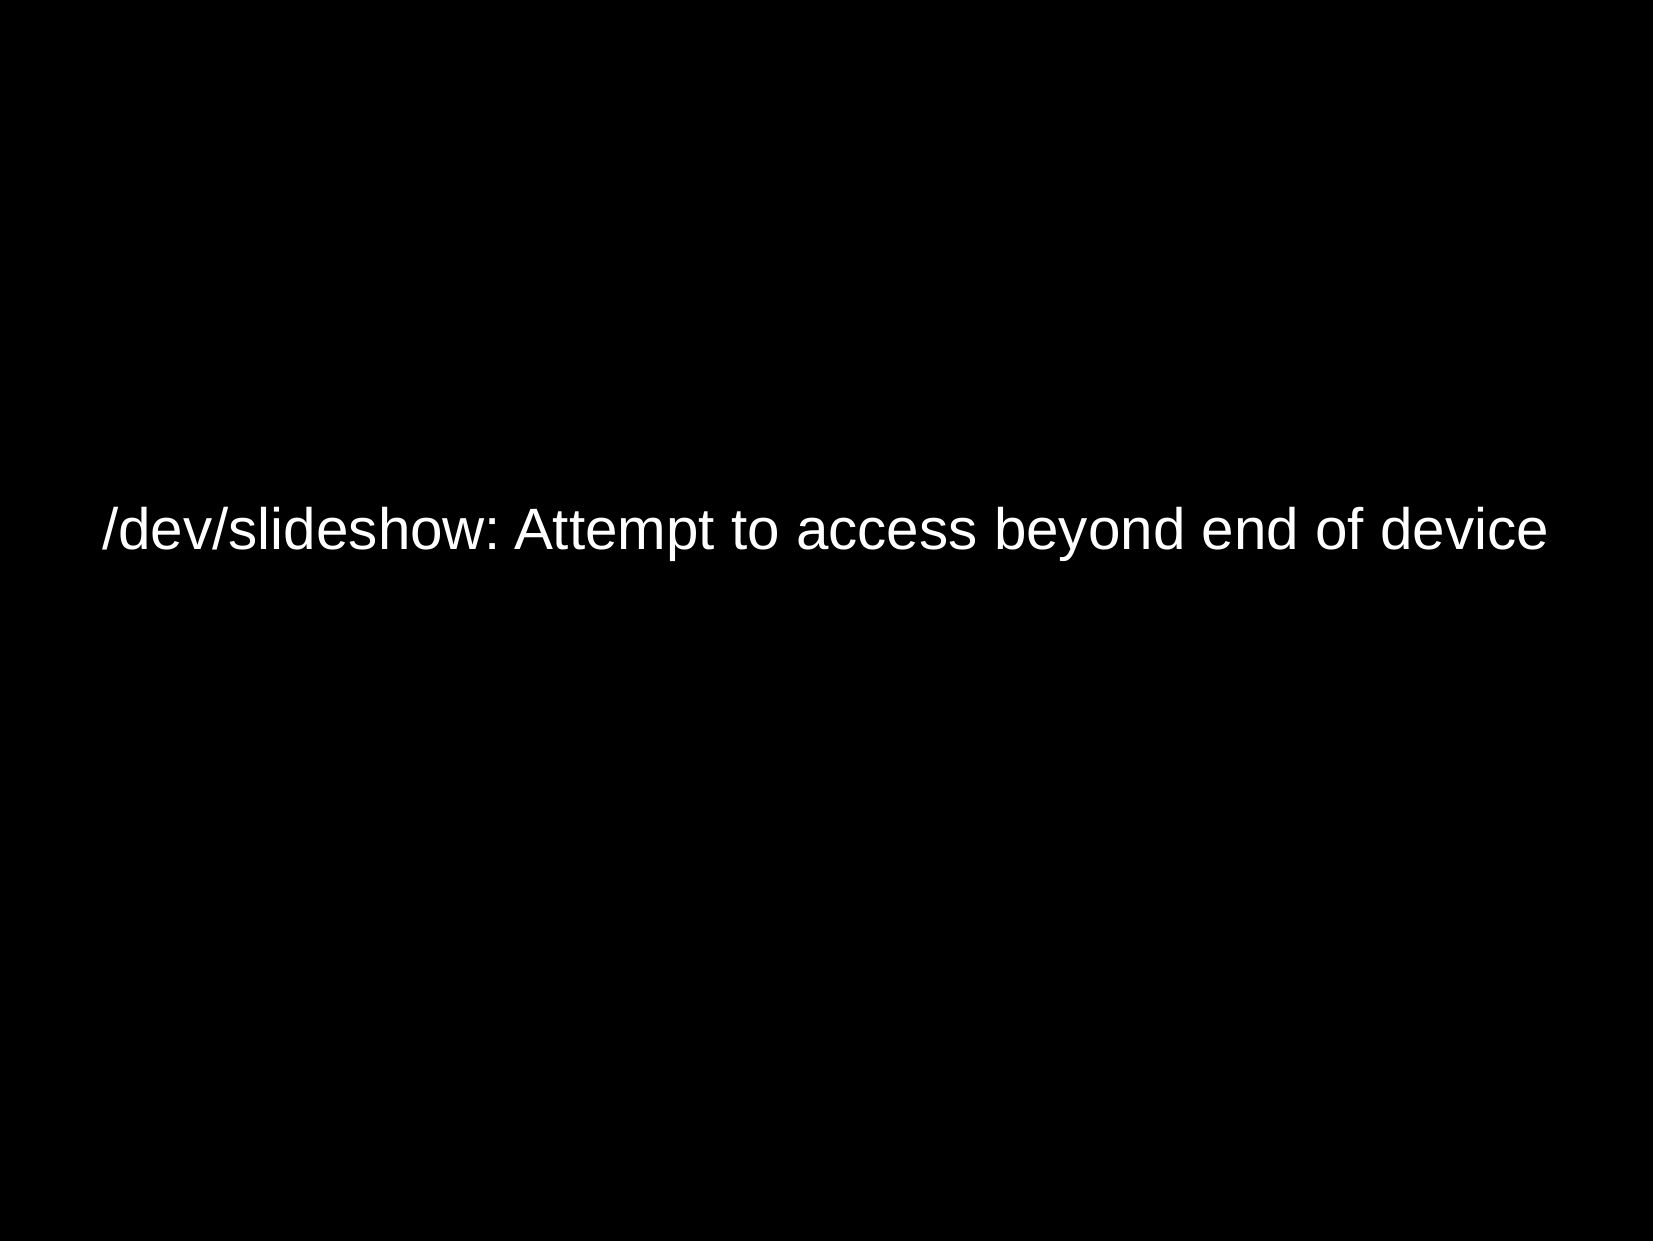

# /dev/slideshow: Attempt to access beyond end of device